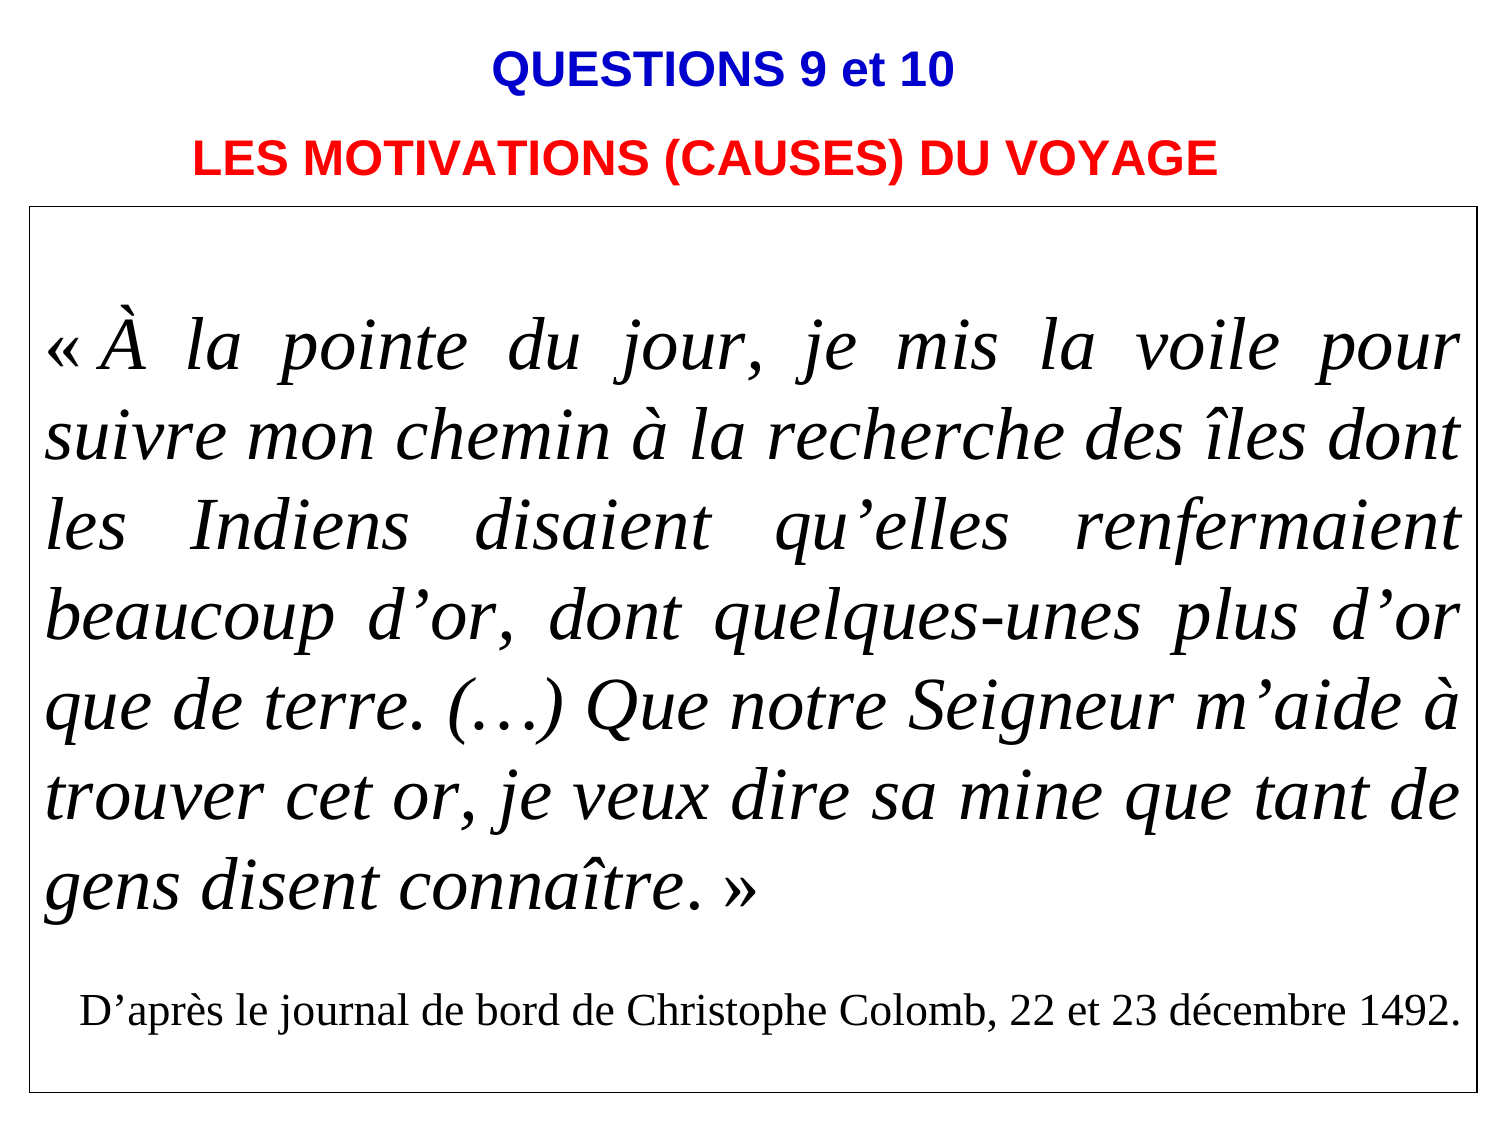

QUESTIONS 9 et 10
LES MOTIVATIONS (CAUSES) DU VOYAGE
« À la pointe du jour, je mis la voile pour suivre mon chemin à la recherche des îles dont les Indiens disaient qu’elles renfermaient beaucoup d’or, dont quelques-unes plus d’or que de terre. (…) Que notre Seigneur m’aide à trouver cet or, je veux dire sa mine que tant de gens disent connaître. »
D’après le journal de bord de Christophe Colomb, 22 et 23 décembre 1492.